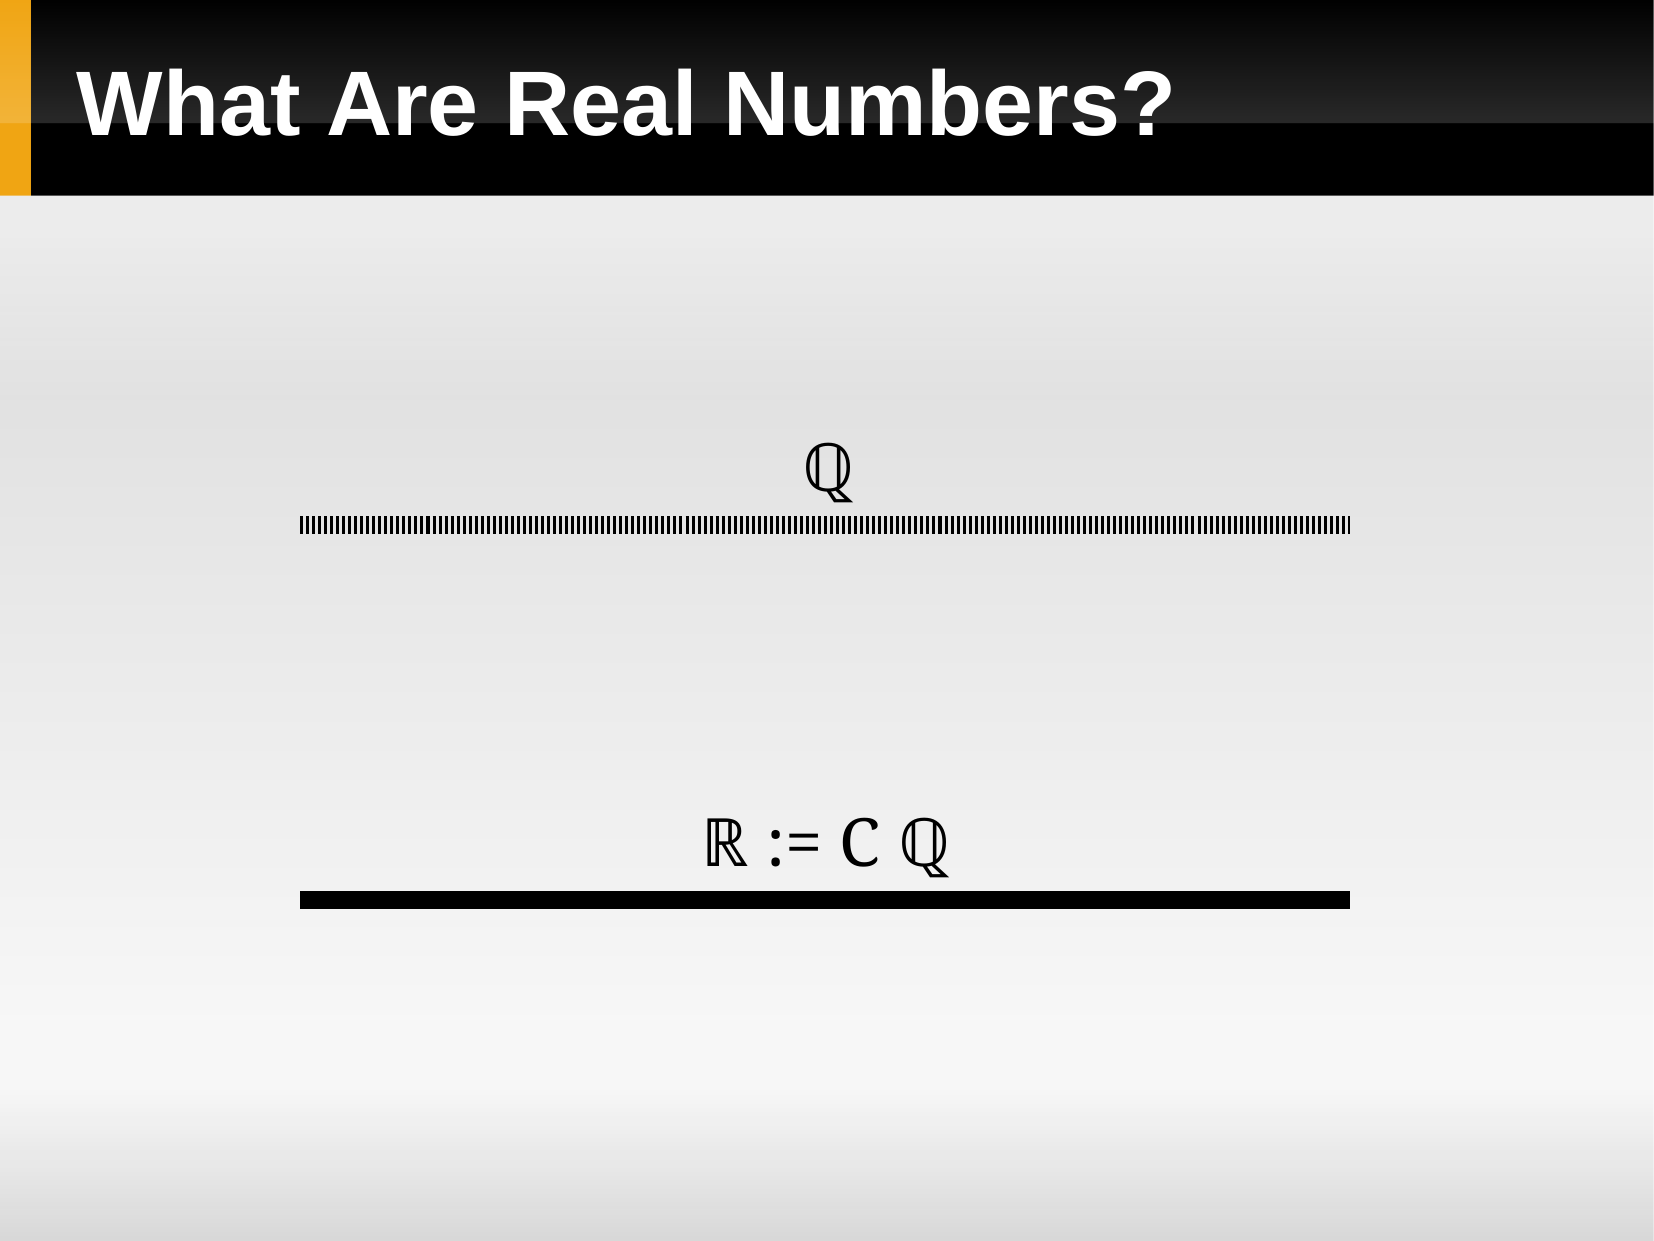

# What Are Real Numbers?
ℚ
ℝ := C ℚ